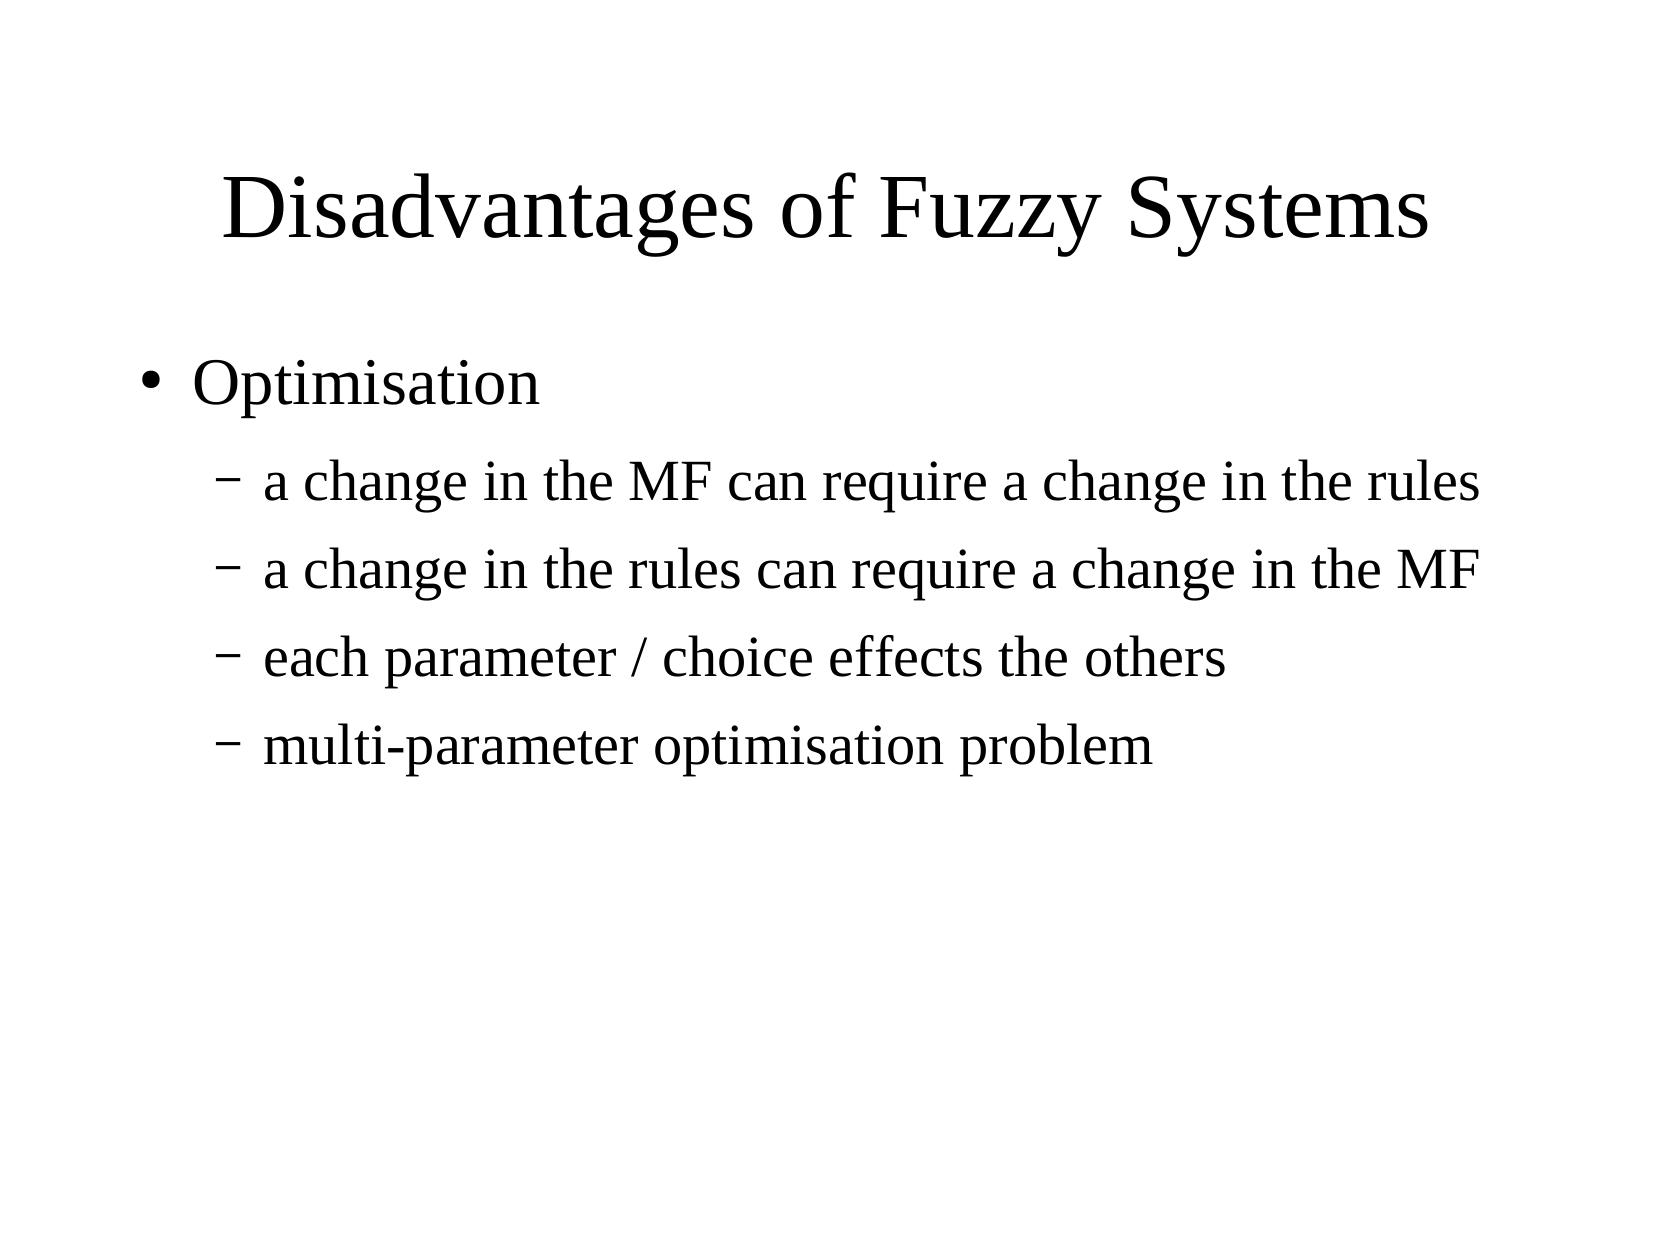

# Disadvantages of Fuzzy Systems
Optimisation
a change in the MF can require a change in the rules
a change in the rules can require a change in the MF
each parameter / choice effects the others
multi-parameter optimisation problem